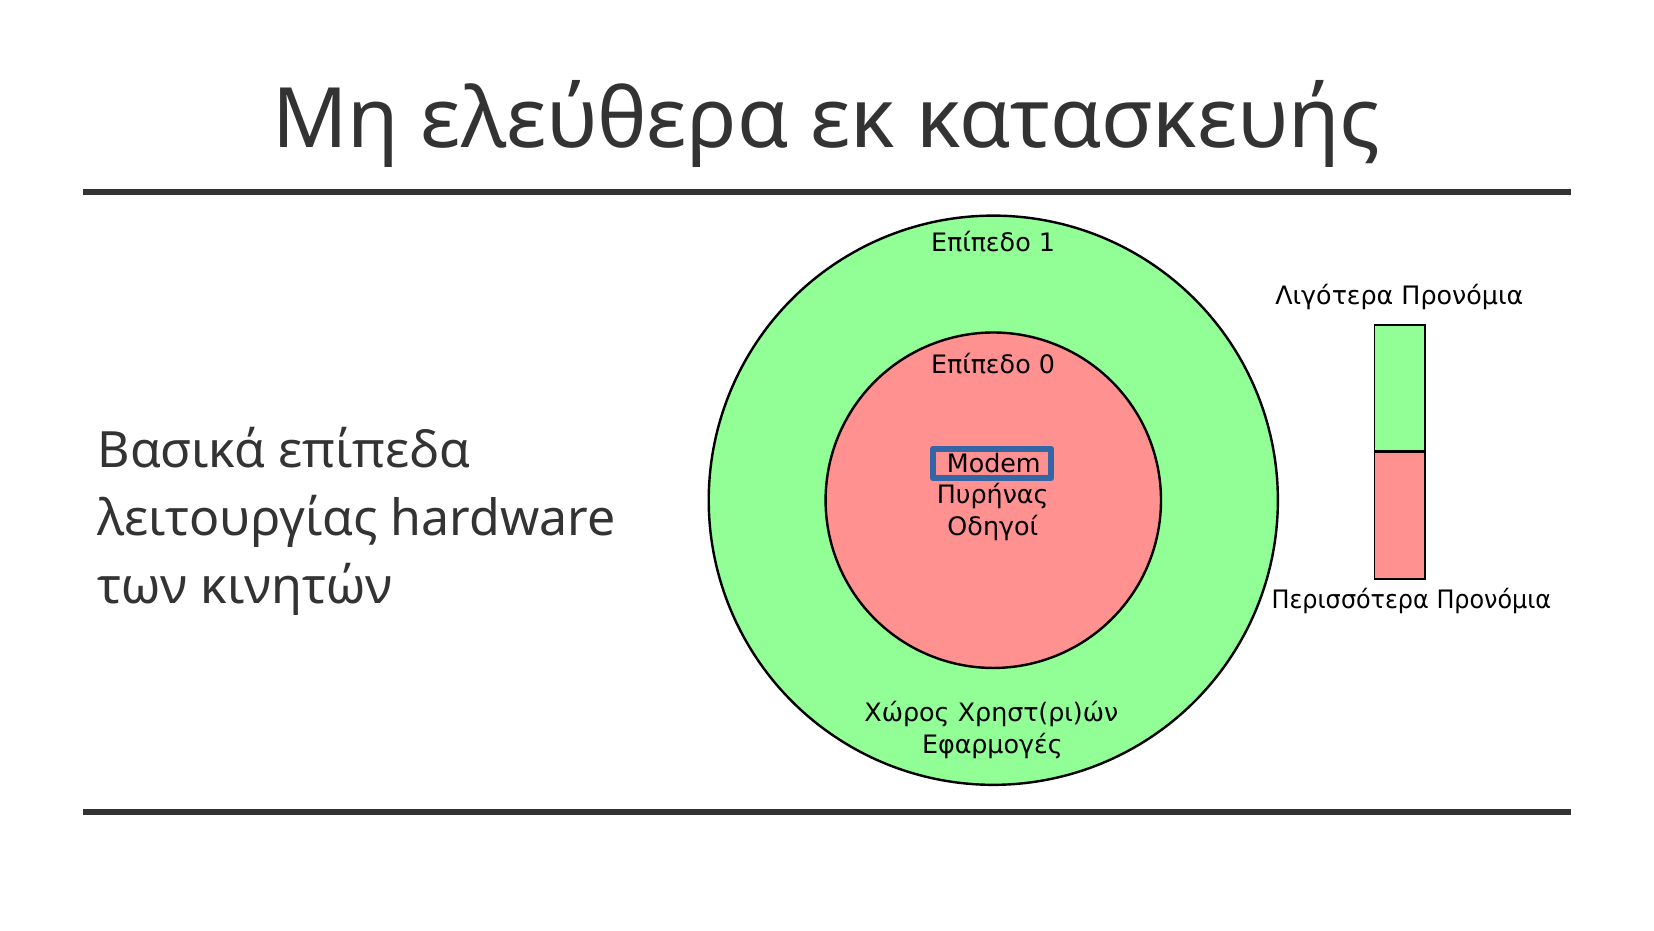

# Μη ελεύθερα εκ κατασκευής
Βασικά επίπεδα
λειτουργίας hardware των κινητών